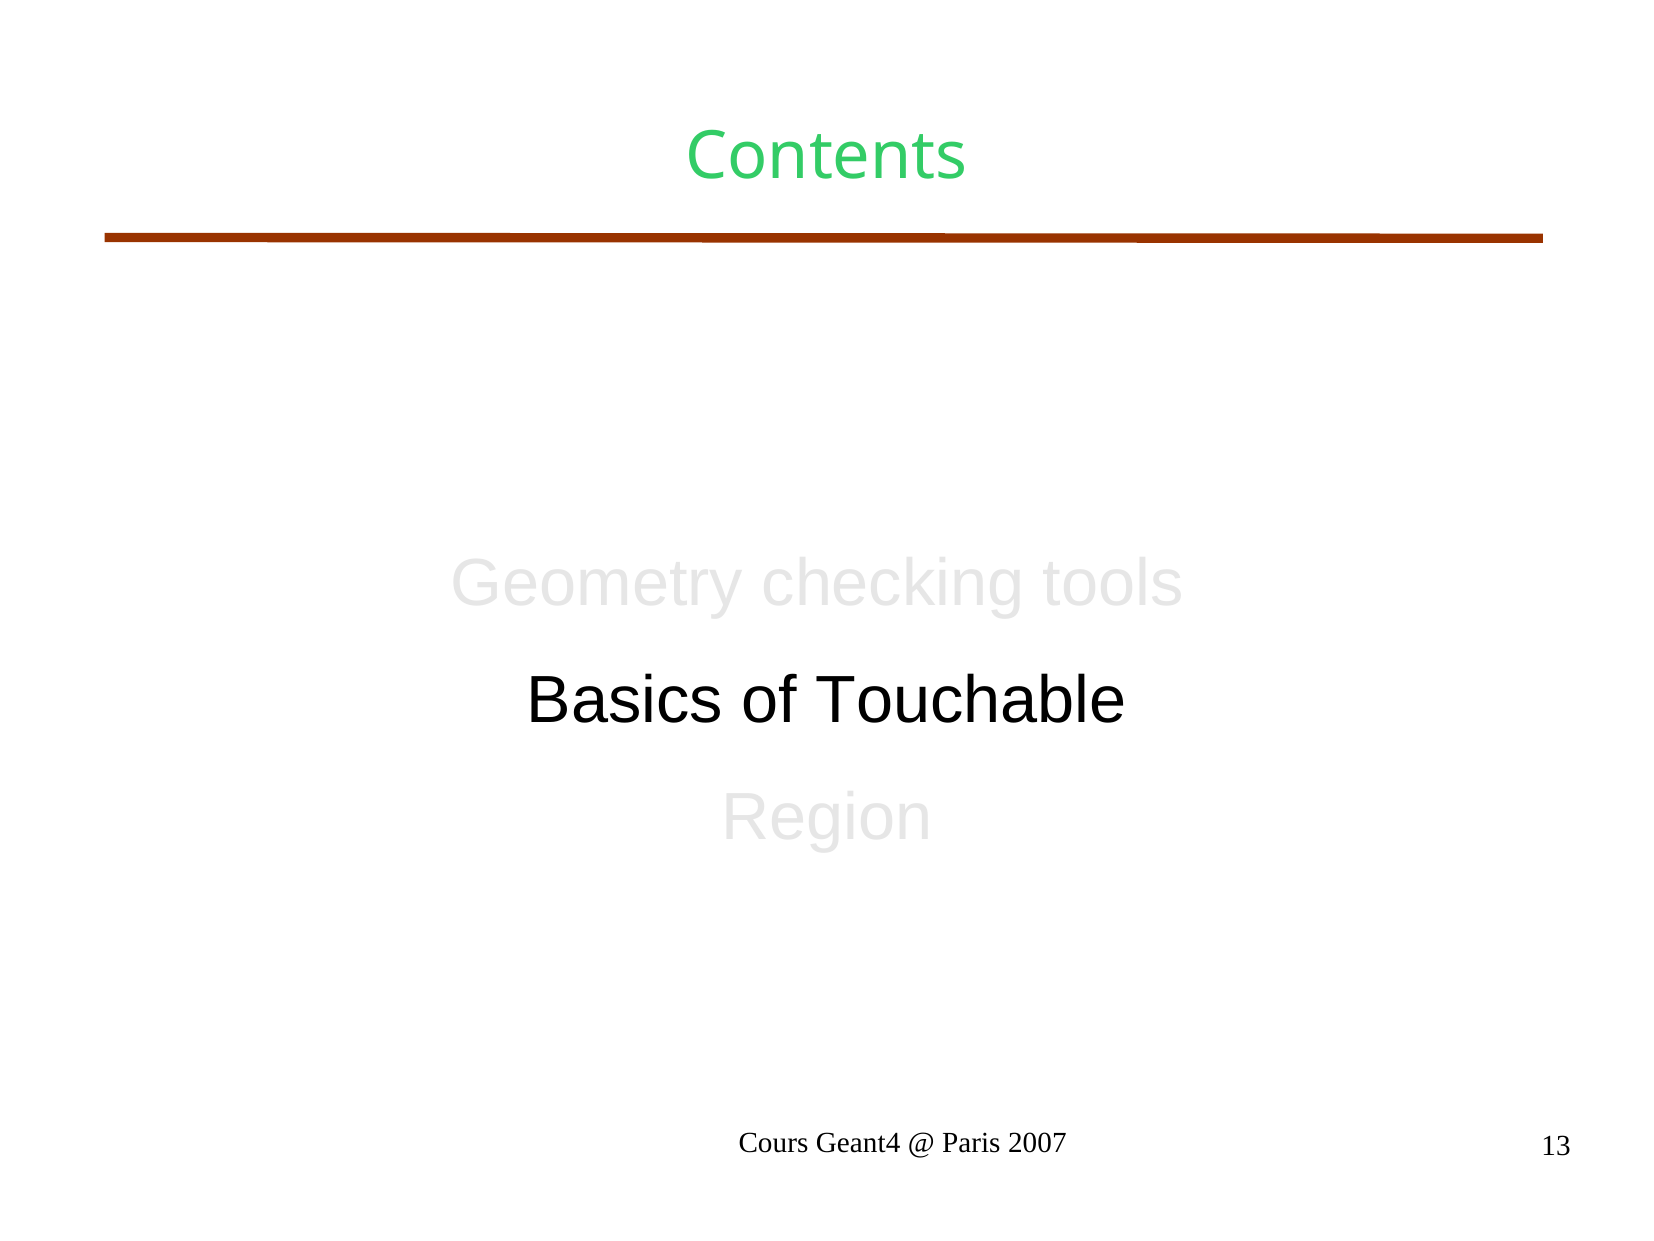

# Contents
Geometry checking tools
Basics of Touchable
Region
Cours Geant4 @ Paris 2007
13